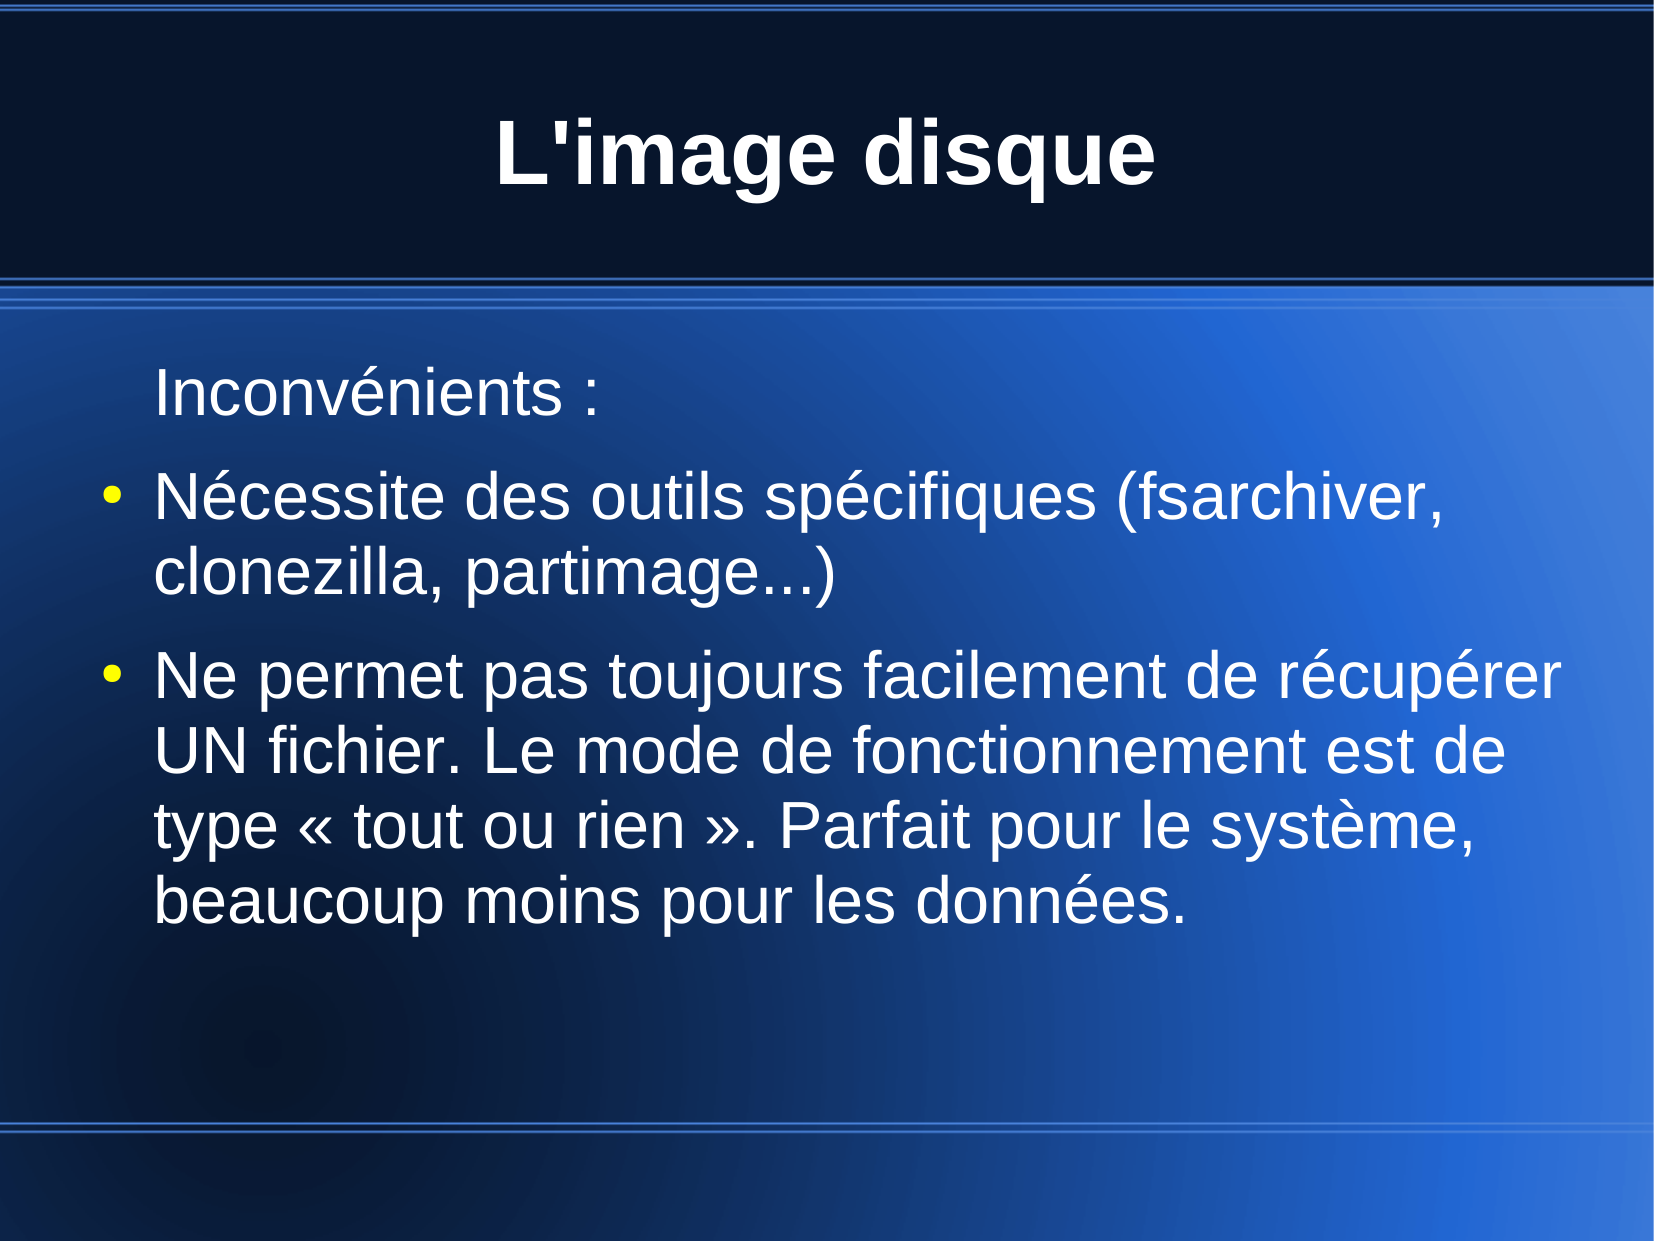

# L'image disque
Inconvénients :
Nécessite des outils spécifiques (fsarchiver, clonezilla, partimage...)
Ne permet pas toujours facilement de récupérer UN fichier. Le mode de fonctionnement est de type « tout ou rien ». Parfait pour le système, beaucoup moins pour les données.